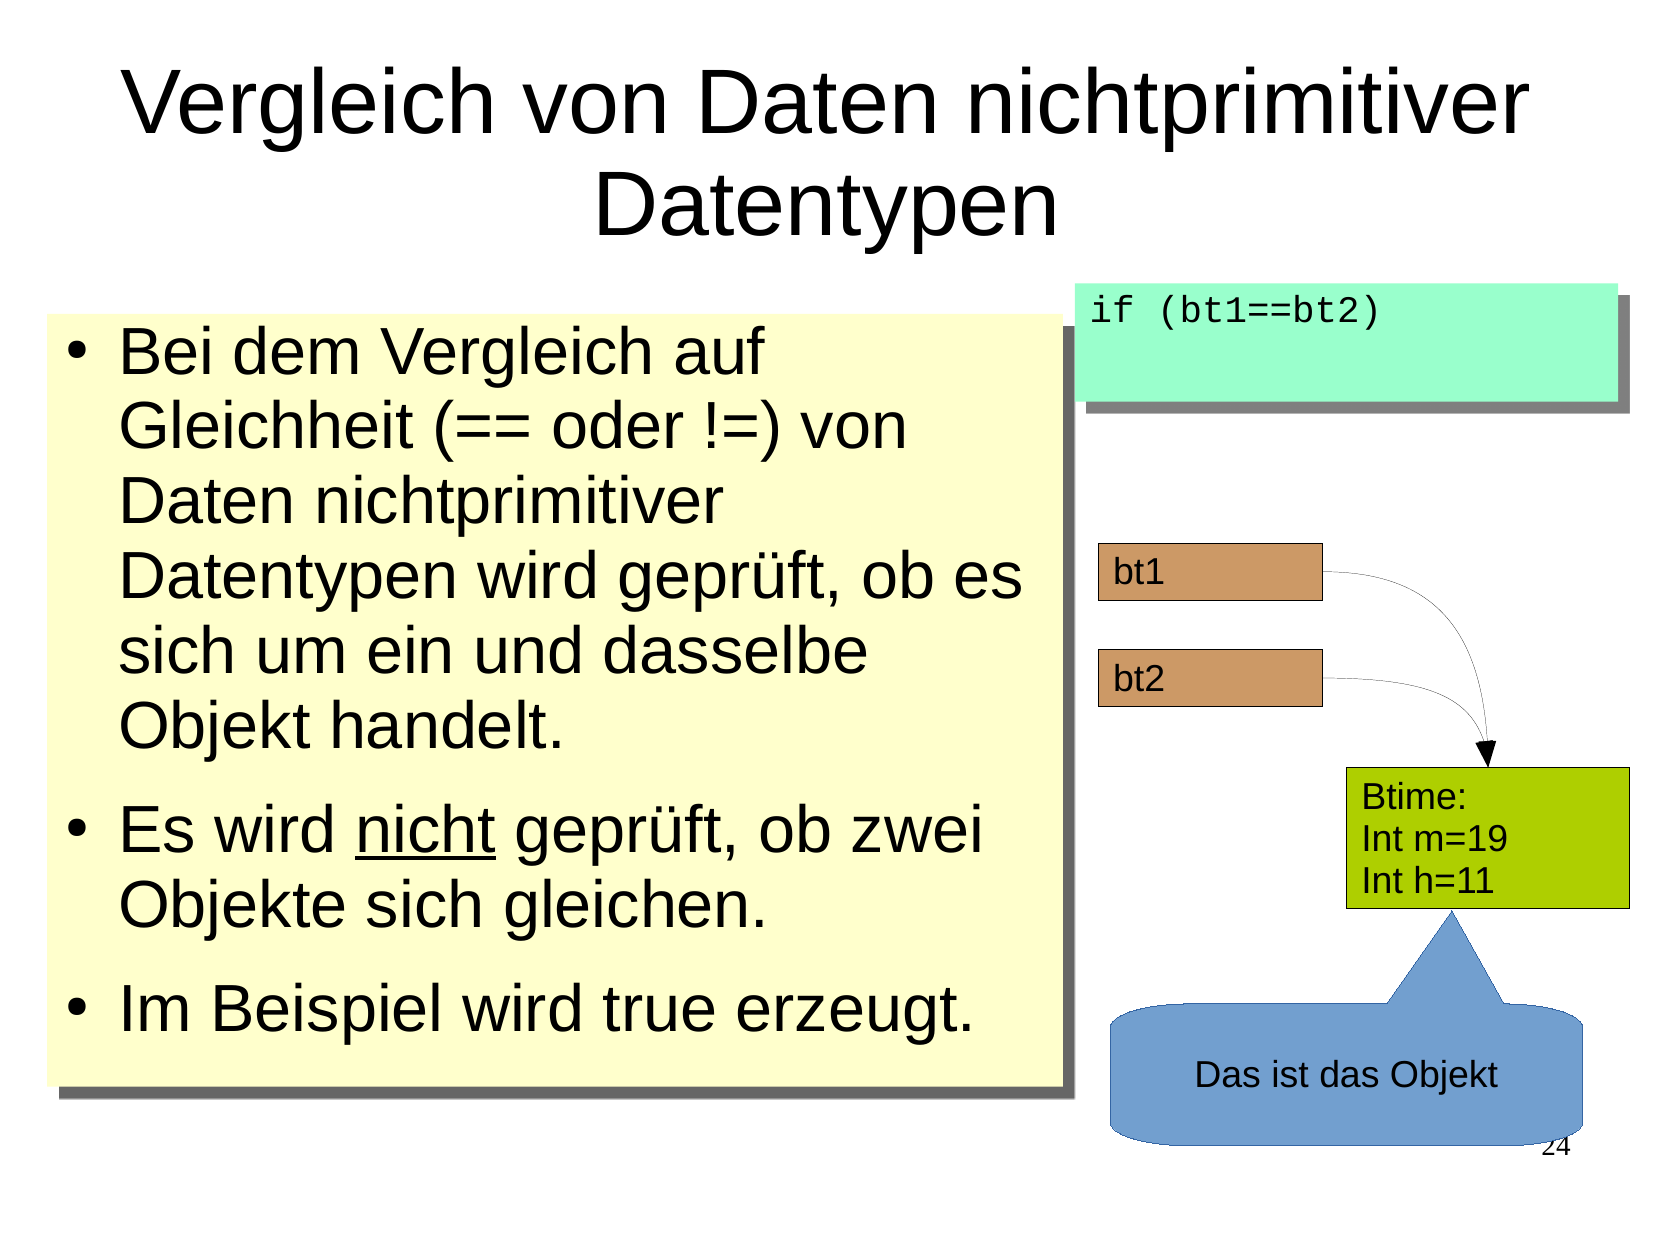

# Vergleich von Daten nichtprimitiver Datentypen
if (bt1==bt2)
Bei dem Vergleich auf Gleichheit (== oder !=) von Daten nichtprimitiver Datentypen wird geprüft, ob es sich um ein und dasselbe Objekt handelt.
Es wird nicht geprüft, ob zwei Objekte sich gleichen.
Im Beispiel wird true erzeugt.
bt1
bt2
Btime:
Int m=19
Int h=11
Das ist das Objekt
24